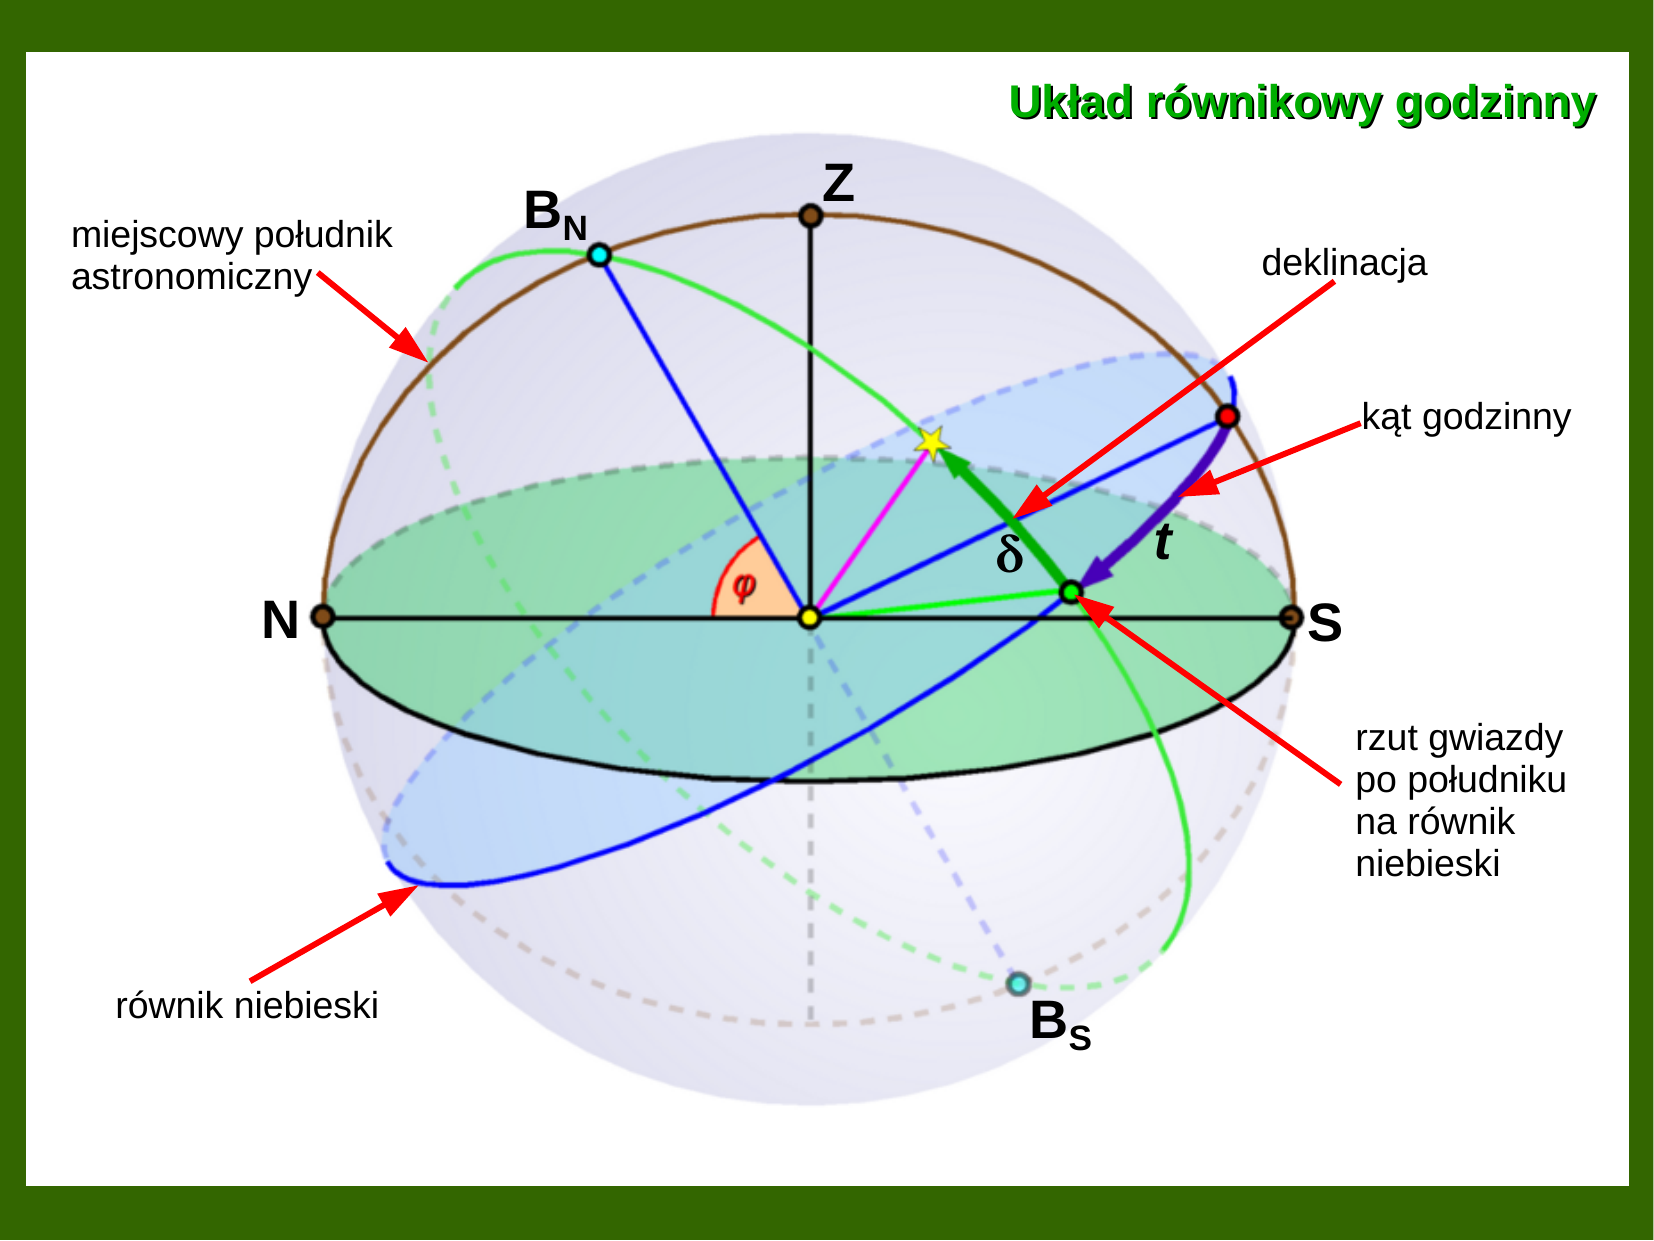

Układ równikowy godzinny
Z
BN
miejscowy południk
astronomiczny
deklinacja
kąt godzinny
t
δ
N
S
rzut gwiazdy
po południku
na równik
niebieski
równik niebieski
BS